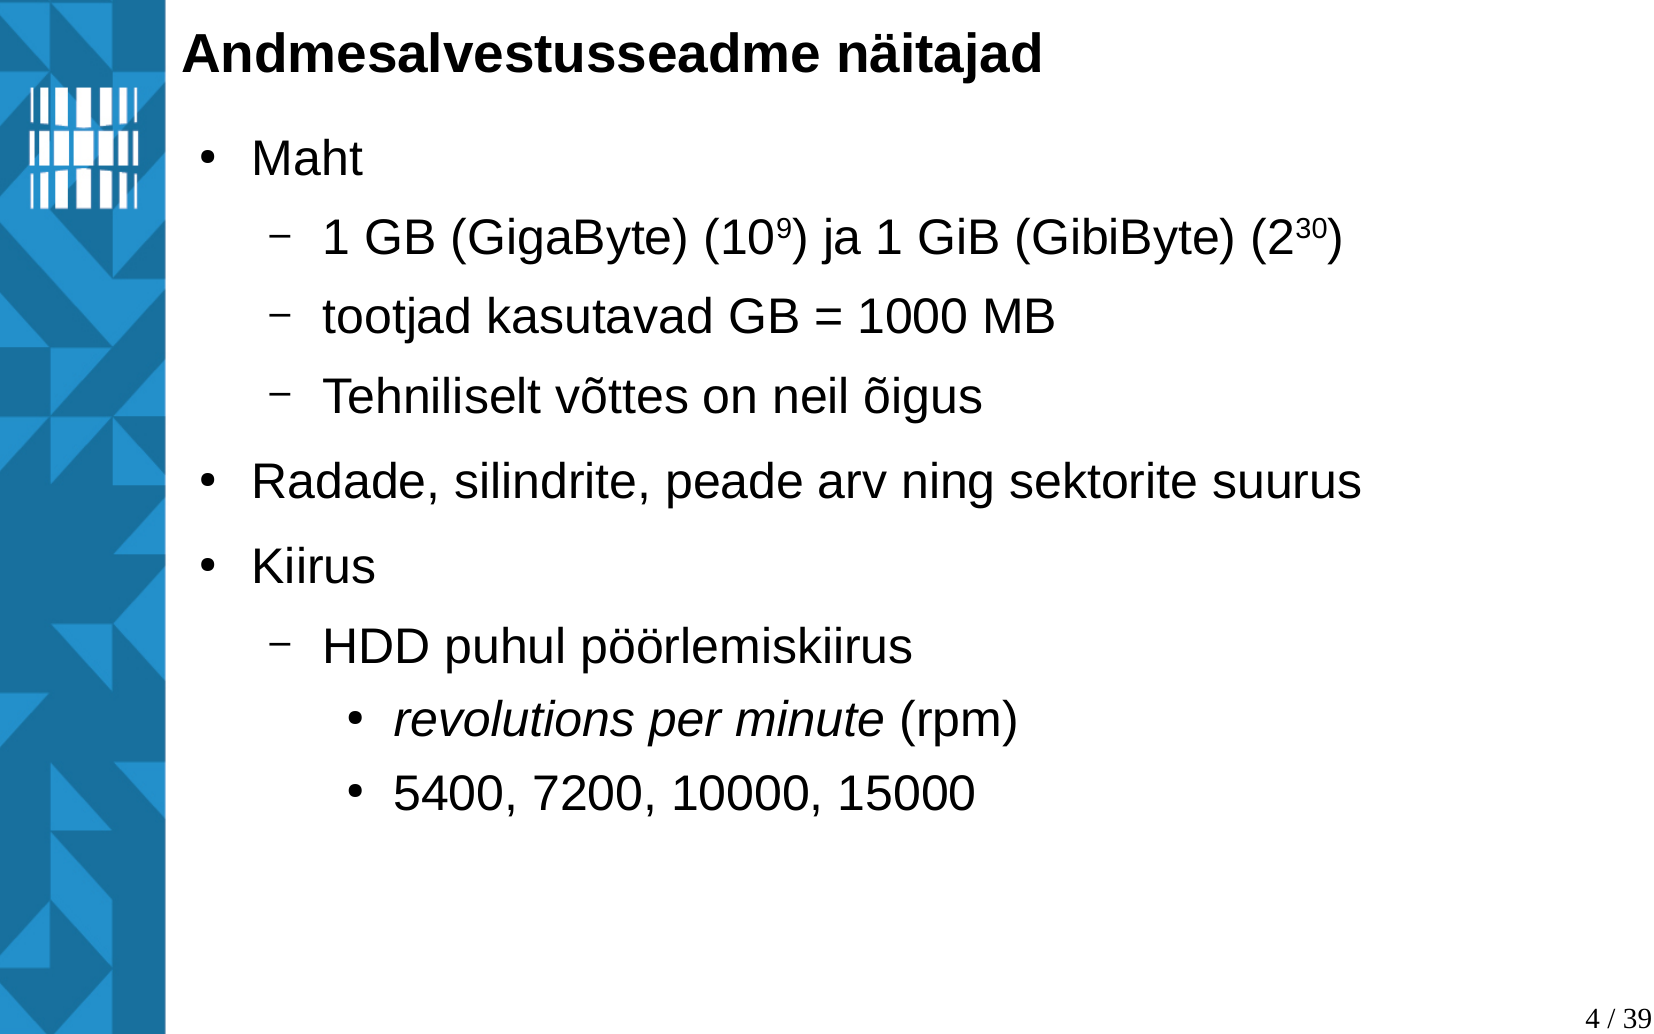

# Andmesalvestusseadme näitajad
Maht
1 GB (GigaByte) (109) ja 1 GiB (GibiByte) (230)
tootjad kasutavad GB = 1000 MB
Tehniliselt võttes on neil õigus
Radade, silindrite, peade arv ning sektorite suurus
Kiirus
HDD puhul pöörlemiskiirus
revolutions per minute (rpm)
5400, 7200, 10000, 15000
4